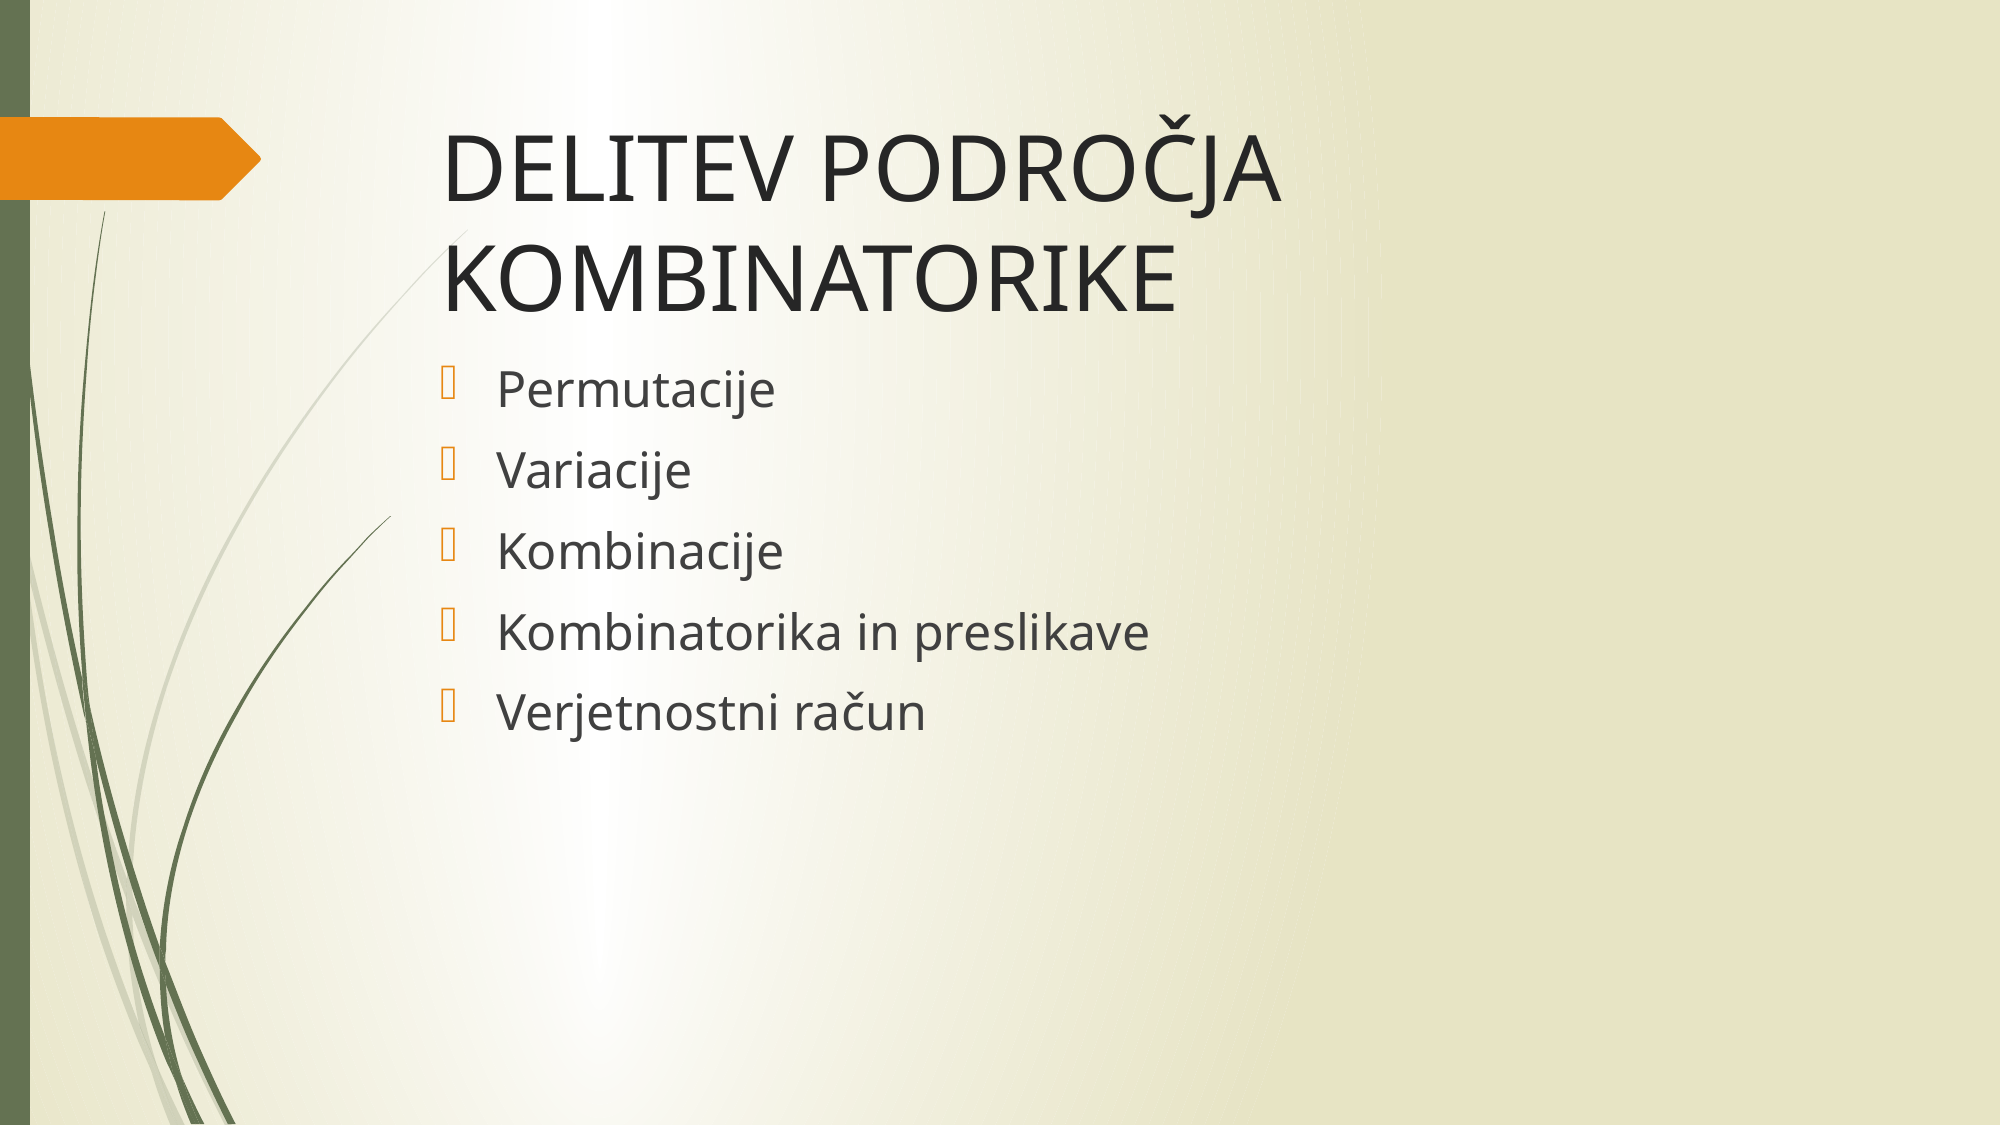

# DELITEV PODROČJA KOMBINATORIKE
Permutacije
Variacije
Kombinacije
Kombinatorika in preslikave
Verjetnostni račun